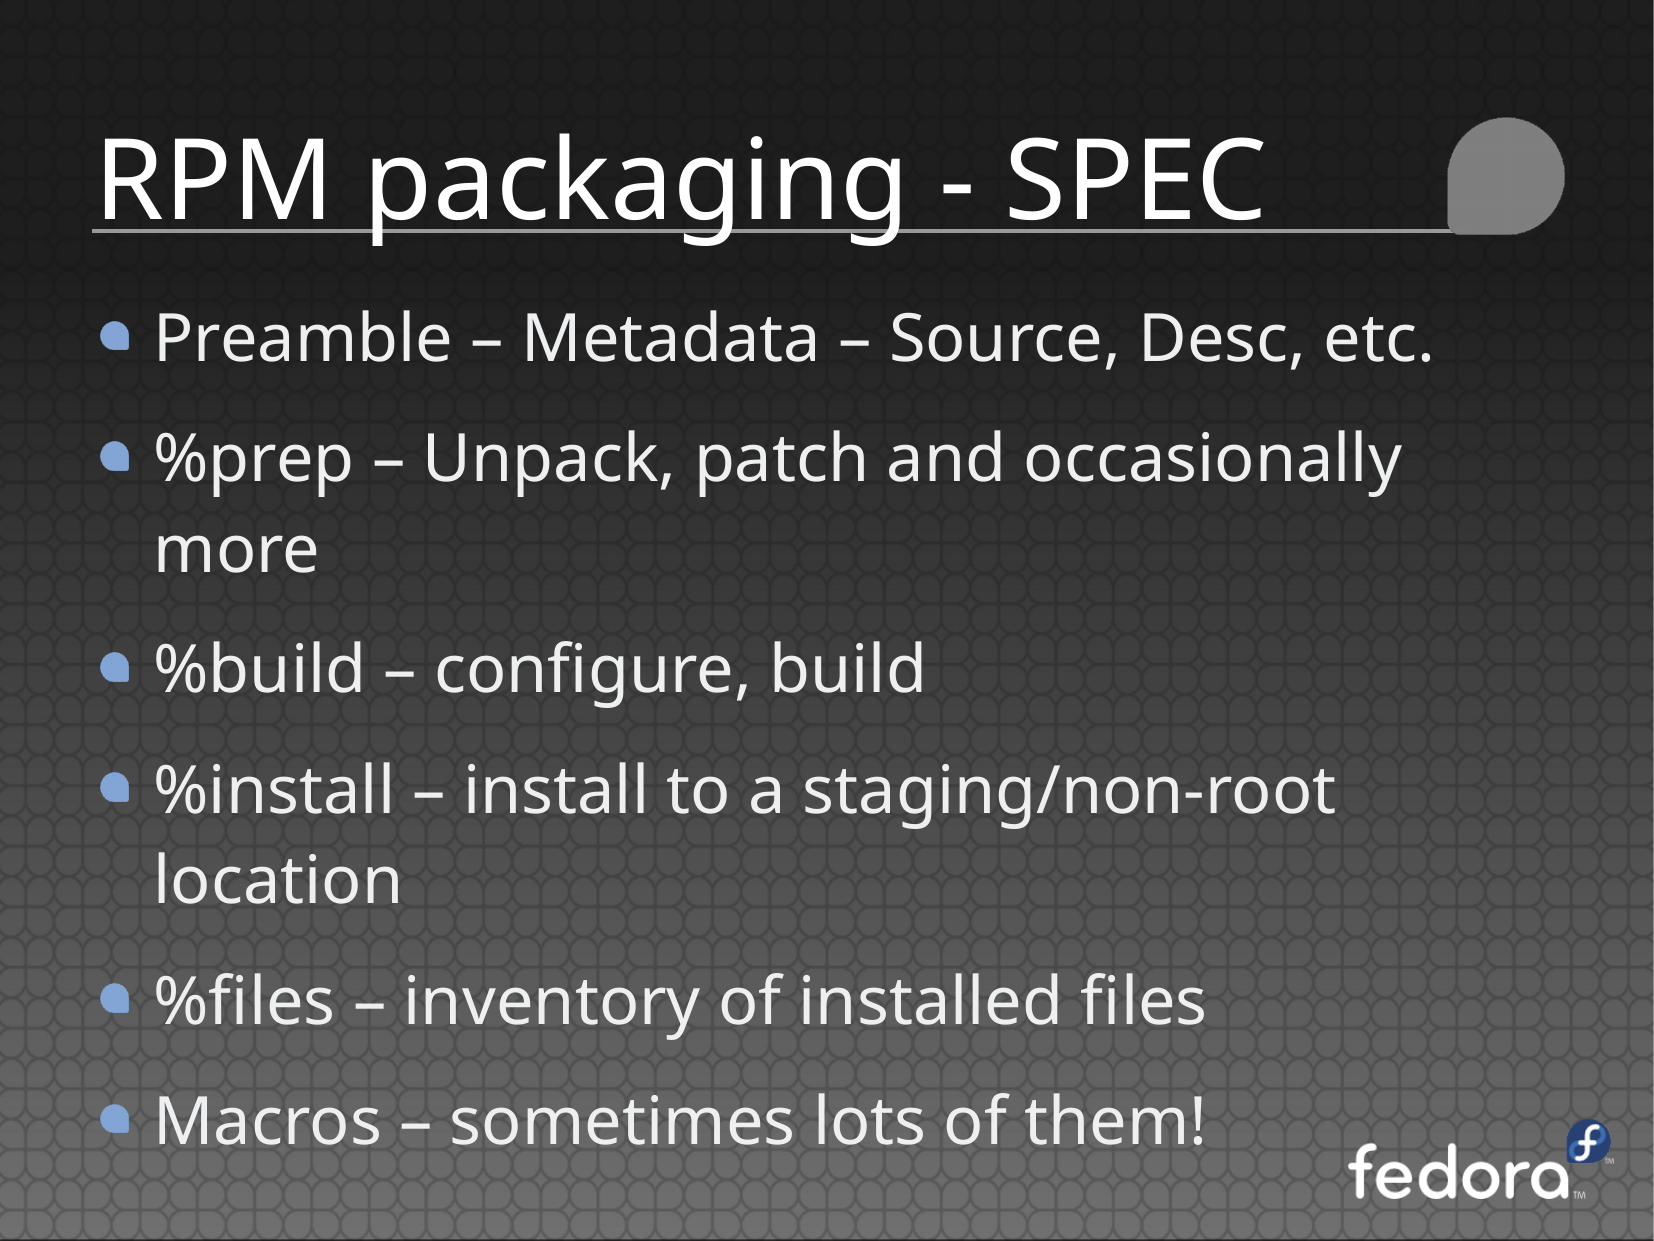

RPM packaging - SPEC
# Preamble – Metadata – Source, Desc, etc.
%prep – Unpack, patch and occasionally more
%build – configure, build
%install – install to a staging/non-root location
%files – inventory of installed files
Macros – sometimes lots of them!